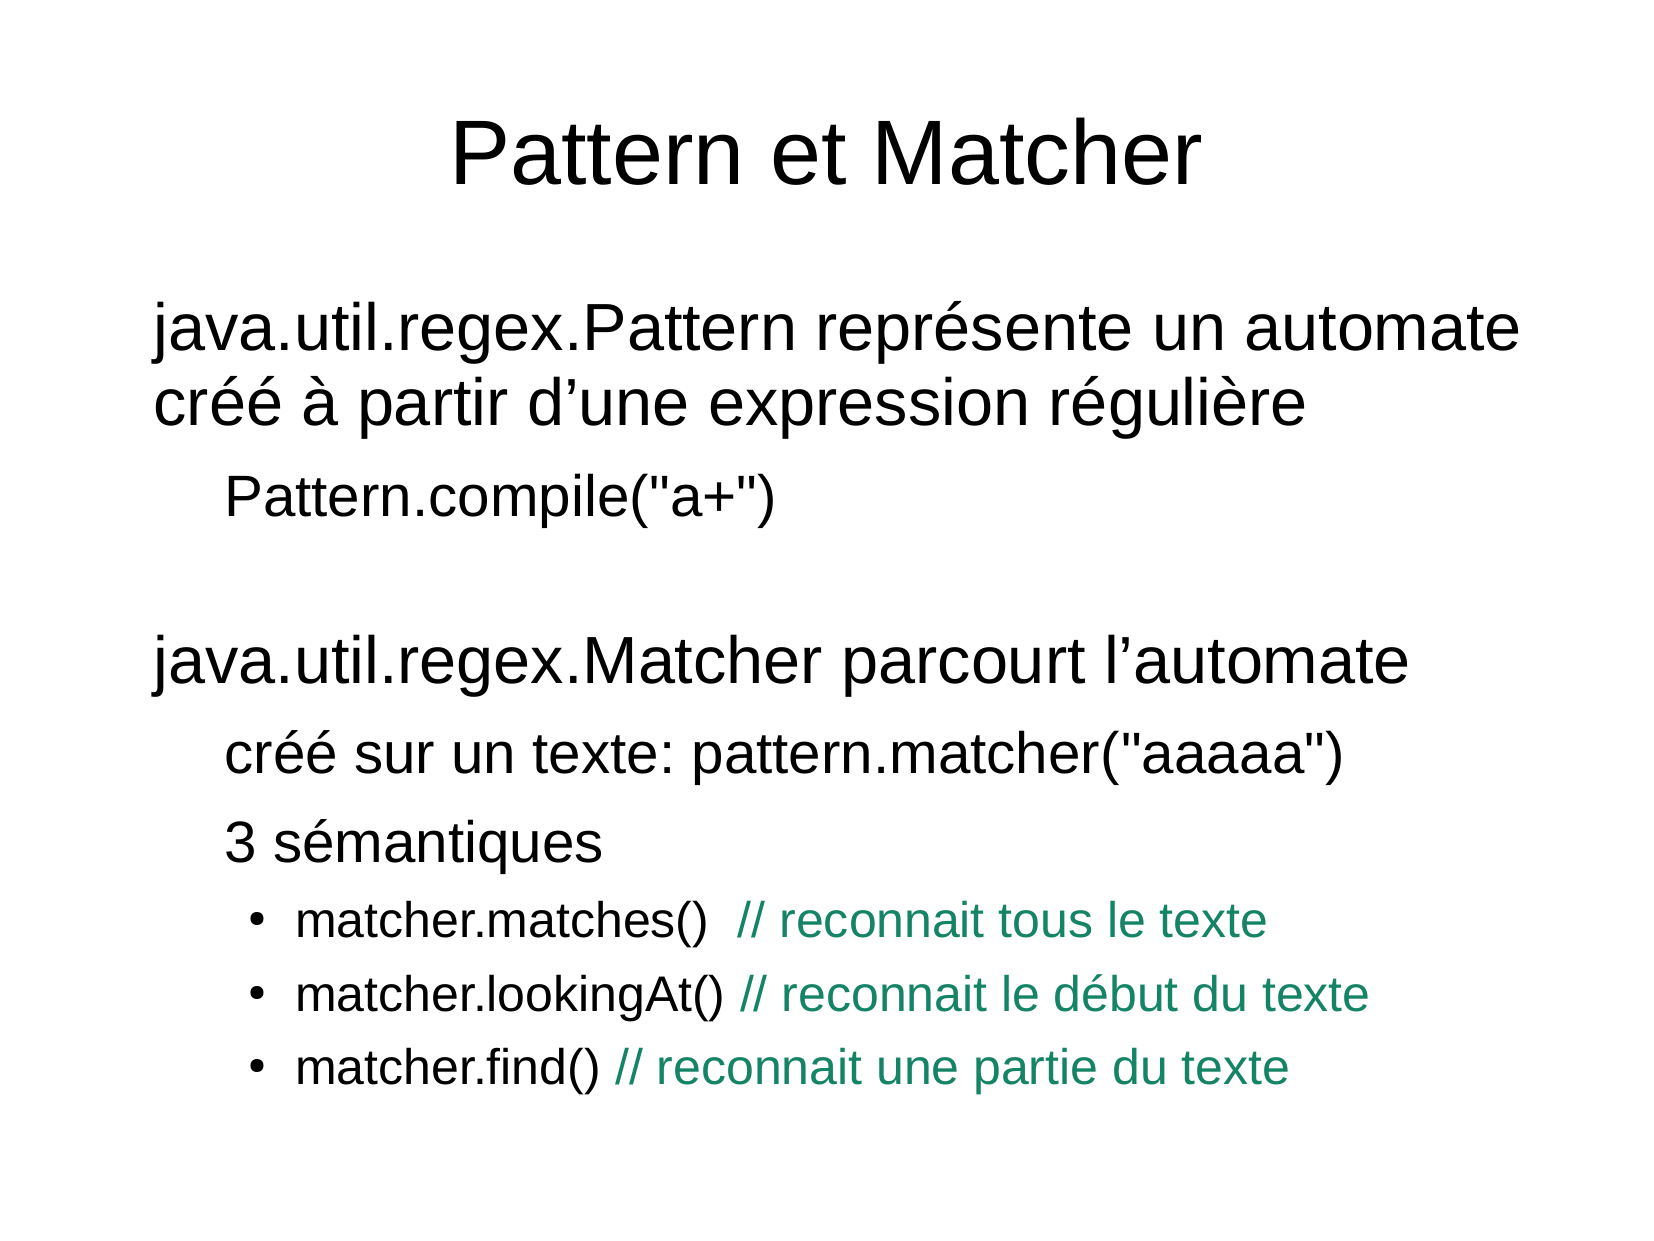

# Pattern et Matcher
java.util.regex.Pattern représente un automate créé à partir d’une expression régulière
Pattern.compile("a+")
java.util.regex.Matcher parcourt l’automate
créé sur un texte: pattern.matcher("aaaaa")
3 sémantiques
matcher.matches() // reconnait tous le texte
matcher.lookingAt() // reconnait le début du texte
matcher.find() // reconnait une partie du texte